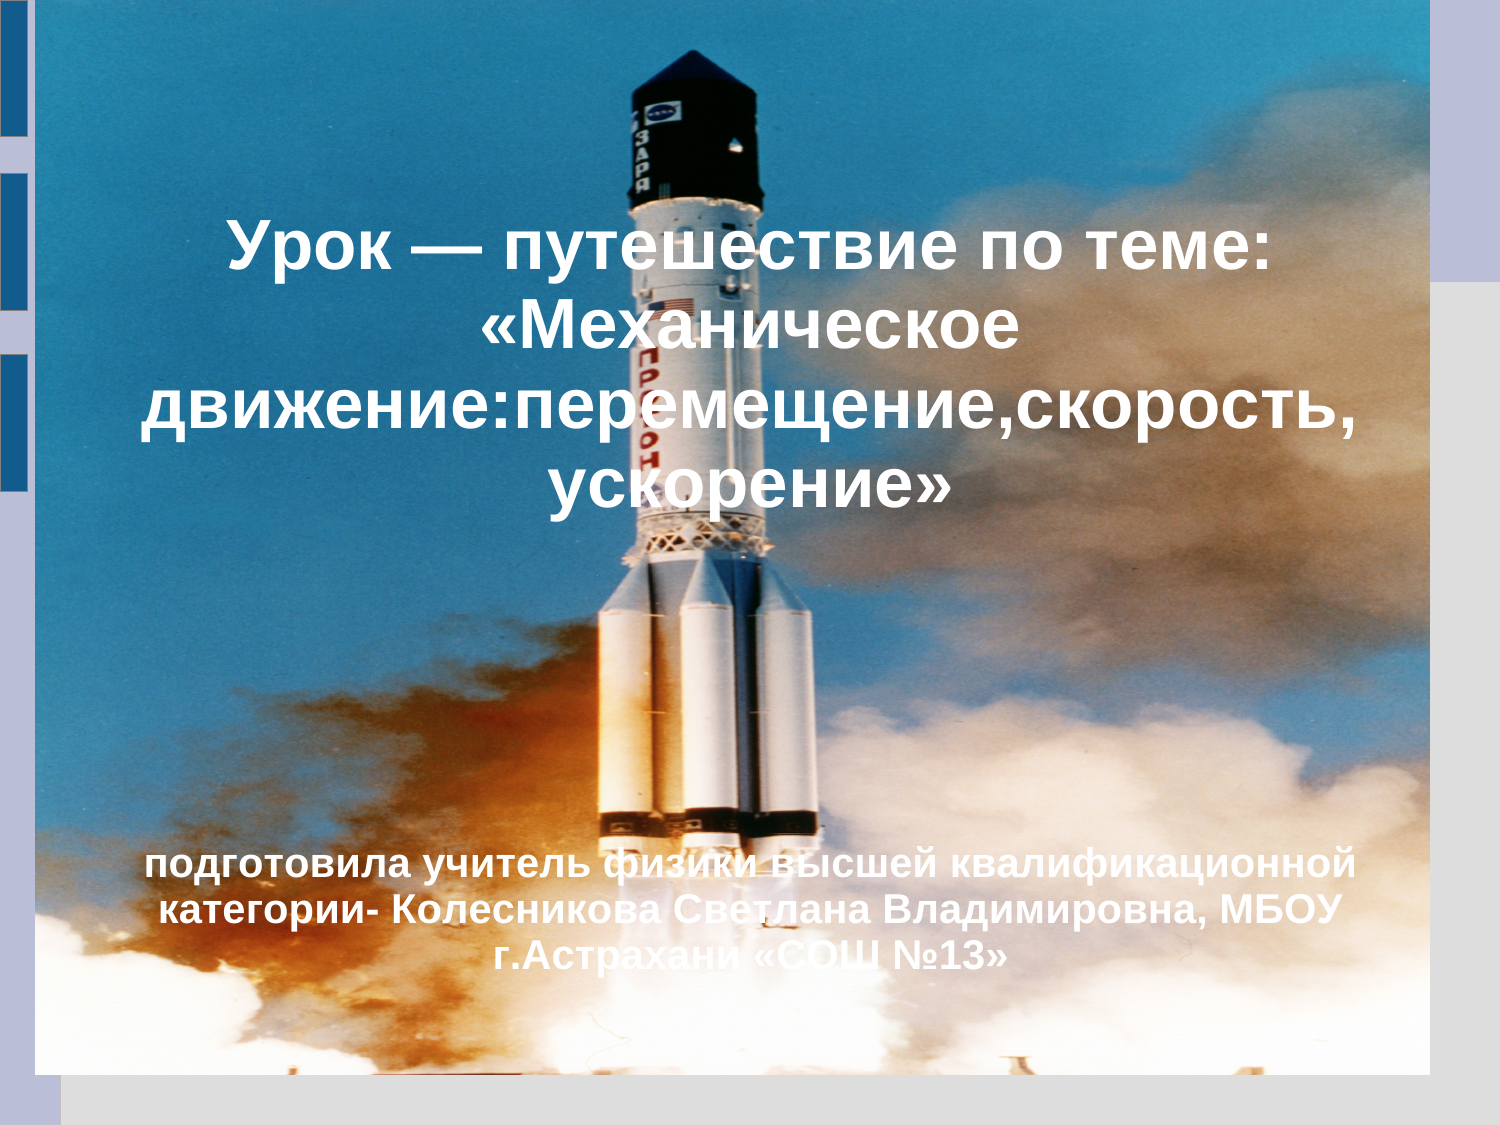

# Урок — путешествие по теме: «Механическое движение:перемещение,скорость, ускорение» подготовила учитель физики высшей квалификационной категории- Колесникова Светлана Владимировна, МБОУ г.Астрахани «СОШ №13»